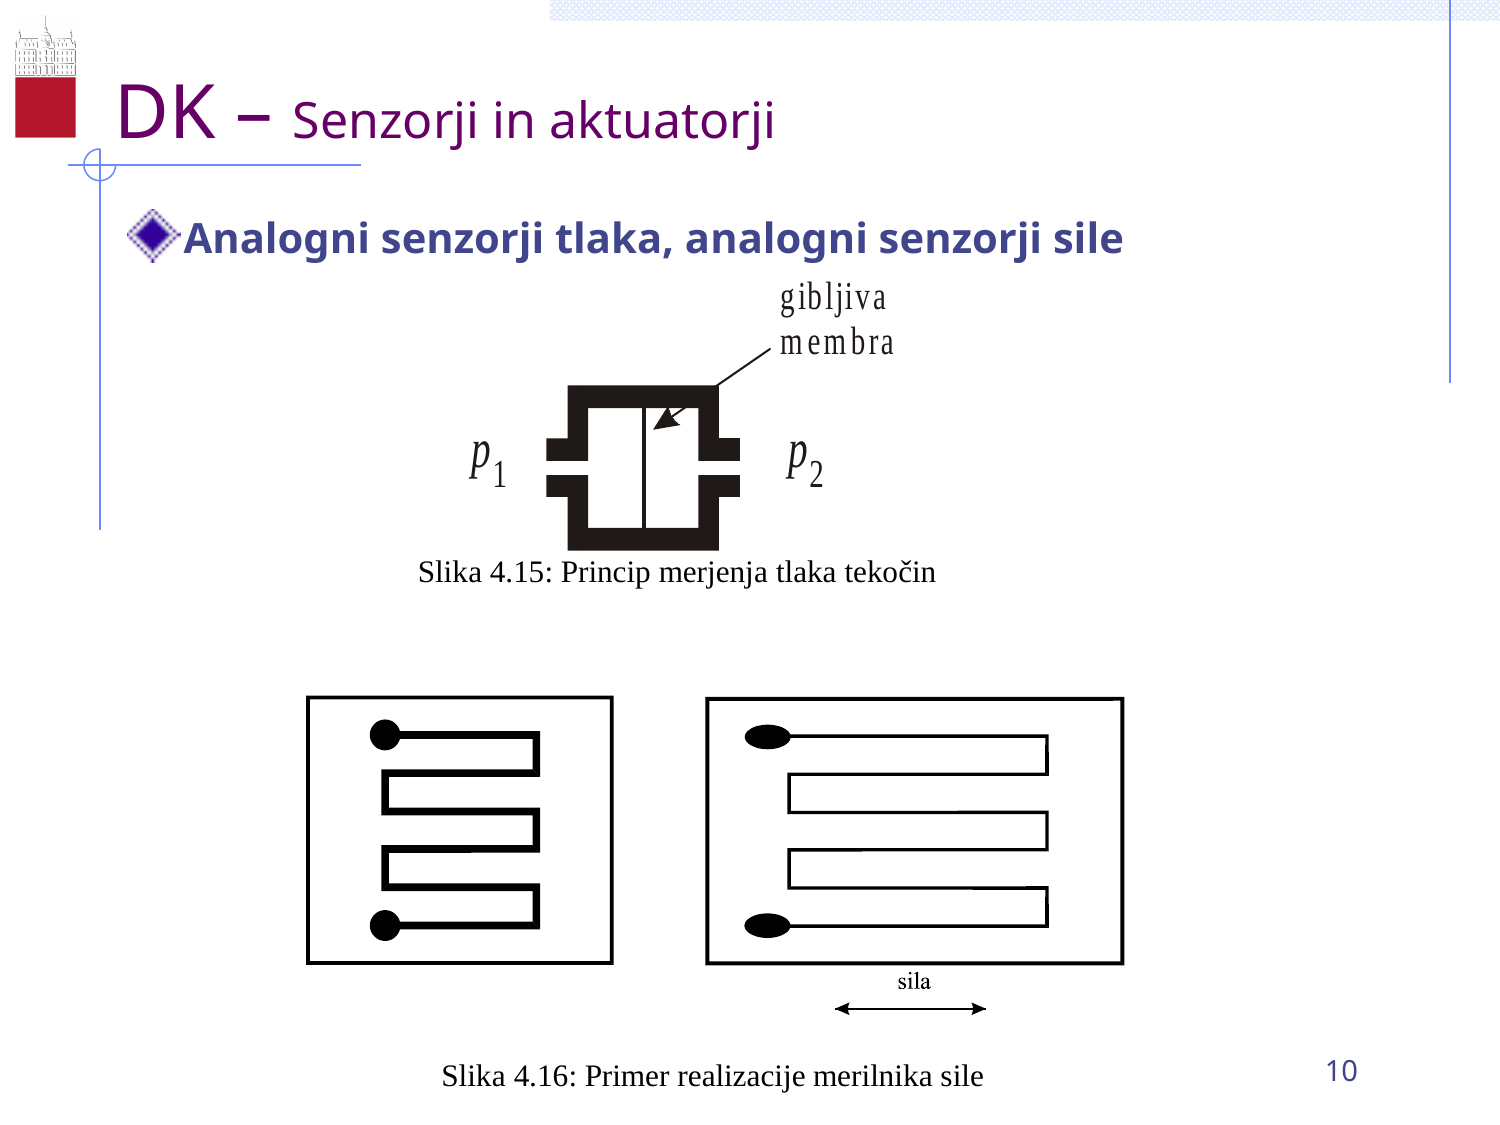

DK – Senzorji in aktuatorji
# Analogni senzorji tlaka, analogni senzorji sile